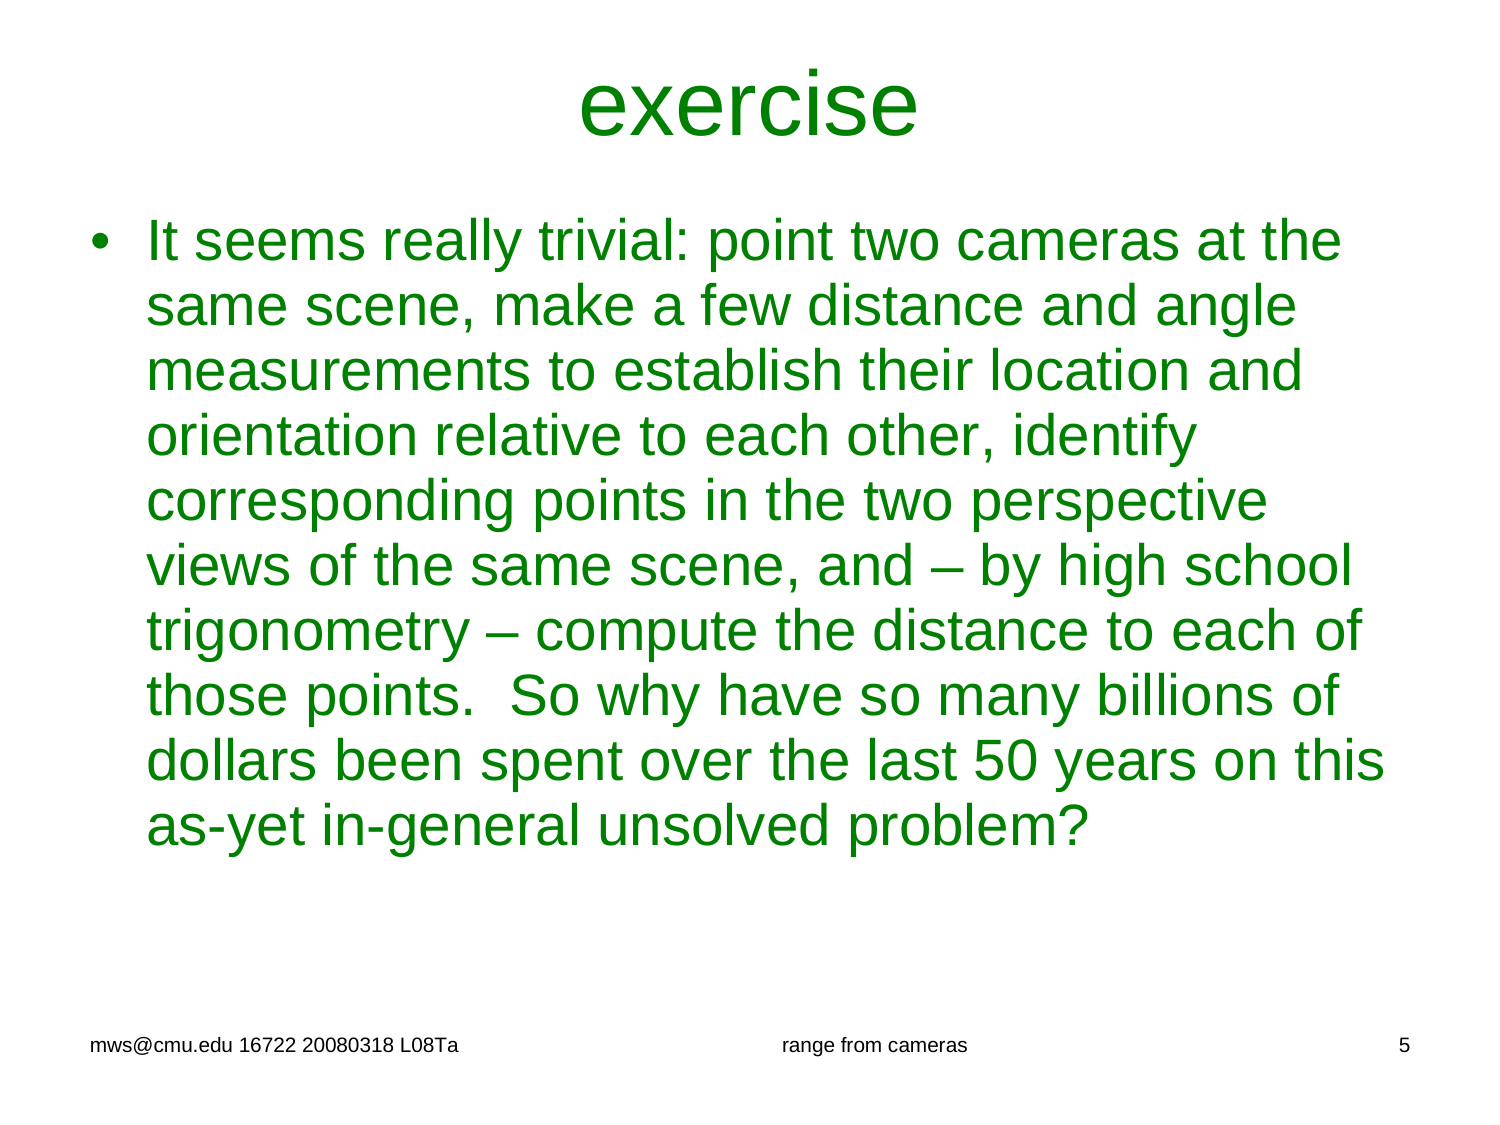

# exercise
It seems really trivial: point two cameras at the same scene, make a few distance and angle measurements to establish their location and orientation relative to each other, identify corresponding points in the two perspective views of the same scene, and – by high school trigonometry – compute the distance to each of those points. So why have so many billions of dollars been spent over the last 50 years on this as-yet in-general unsolved problem?
mws@cmu.edu 16722 20080318 L08Ta
range from cameras